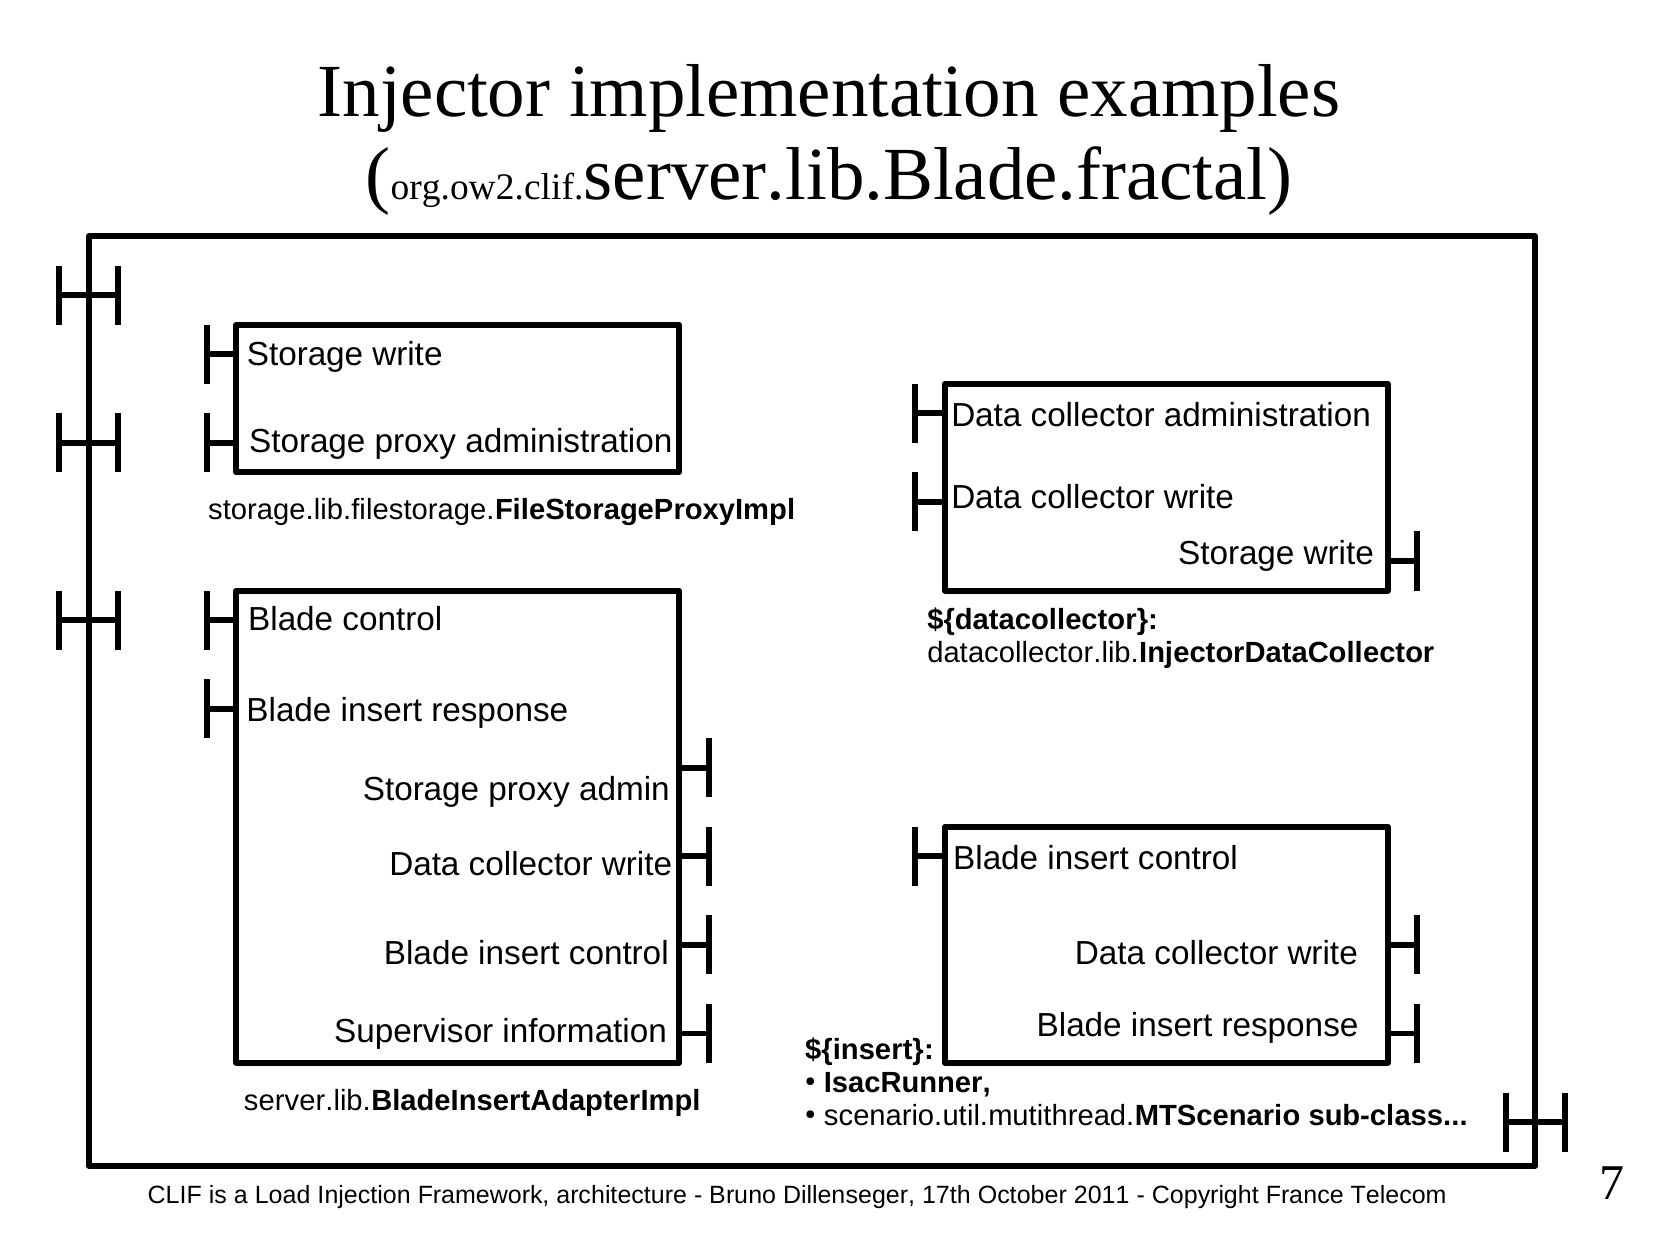

# Injector implementation examples (org.ow2.clif.server.lib.Blade.fractal)
Storage write
Data collector administration
Storage proxy administration
Data collector write
storage.lib.filestorage.FileStorageProxyImpl
Storage write
${datacollector}: datacollector.lib.InjectorDataCollector
Blade control
Blade insert response
Storage proxy admin
Blade insert control
Data collector write
Blade insert control
Data collector write
Blade insert response
Supervisor information
${insert}:
 IsacRunner,
 scenario.util.mutithread.MTScenario sub-class...
server.lib.BladeInsertAdapterImpl